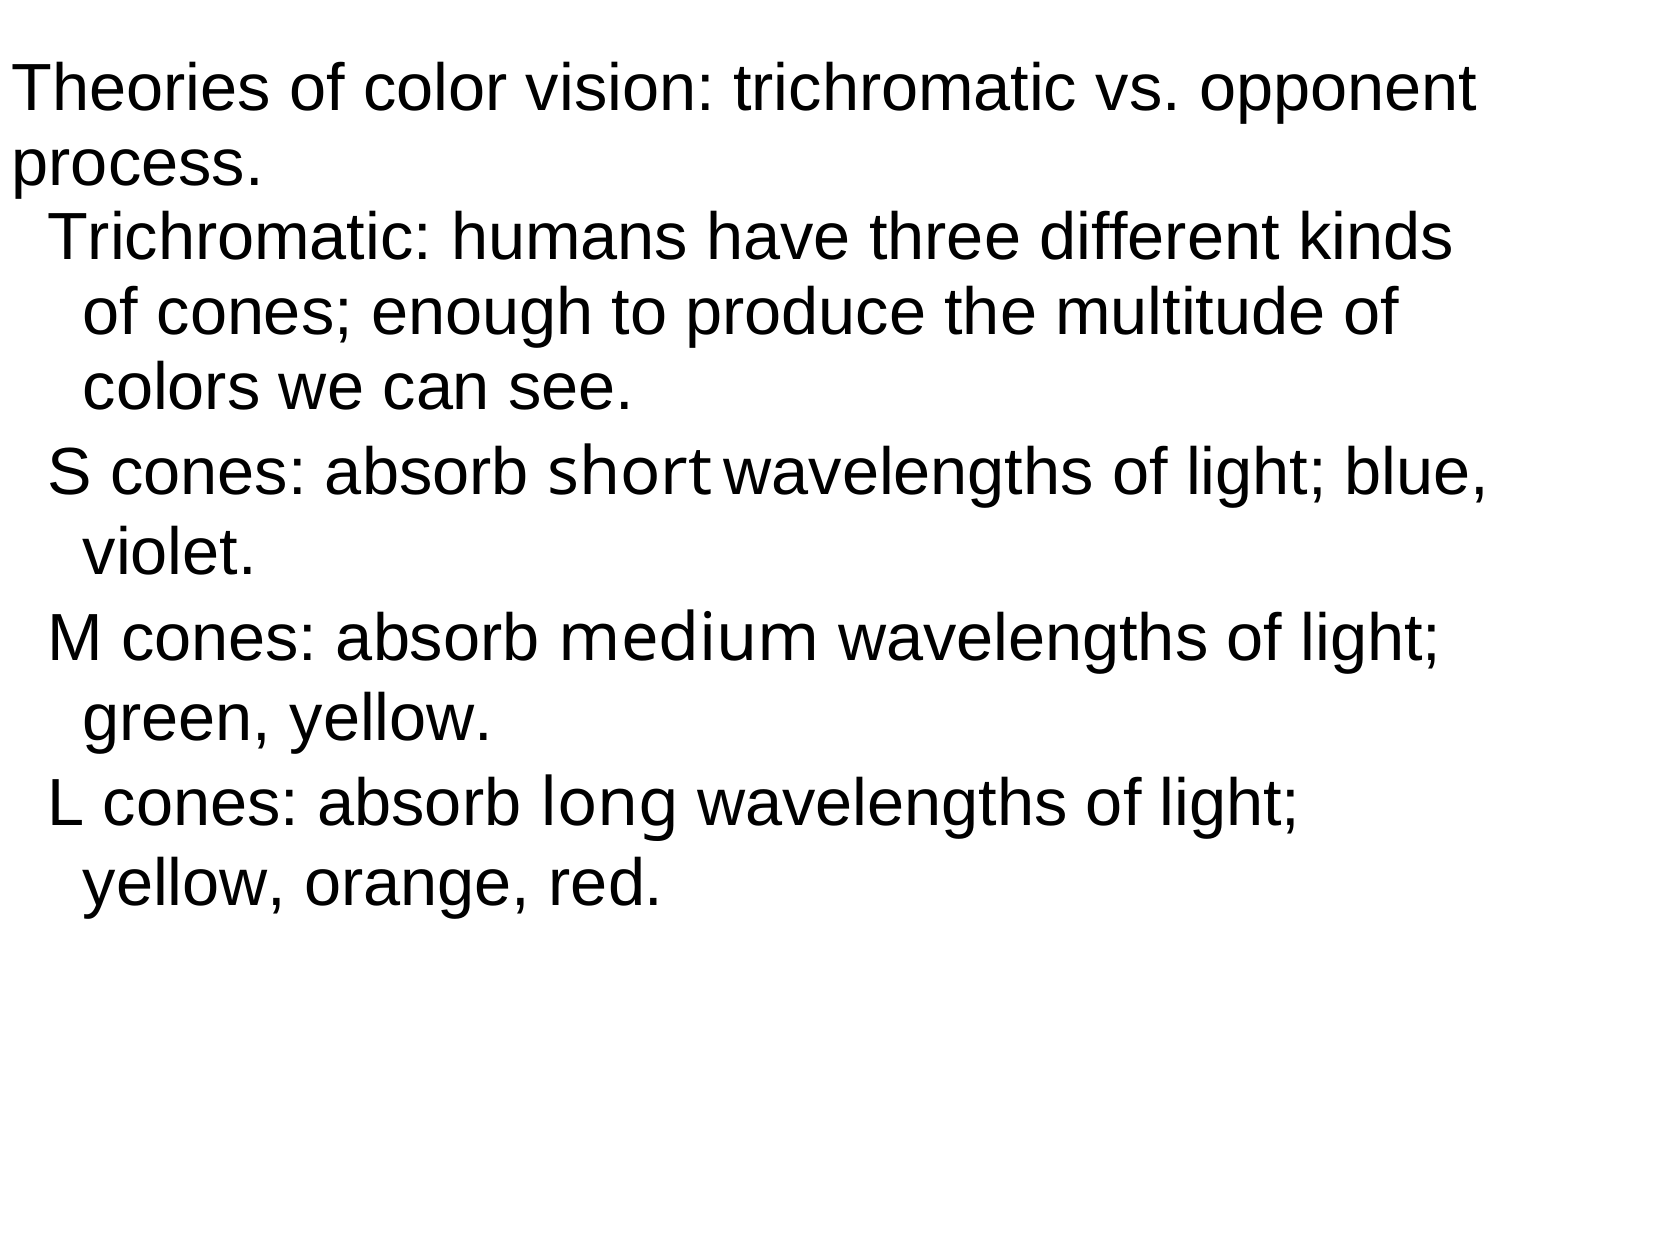

# Theories of color vision: trichromatic vs. opponent process.
Trichromatic: humans have three different kinds of cones; enough to produce the multitude of colors we can see.
S cones: absorb short wavelengths of light; blue, violet.
M cones: absorb medium wavelengths of light; green, yellow.
L cones: absorb long wavelengths of light; yellow, orange, red.